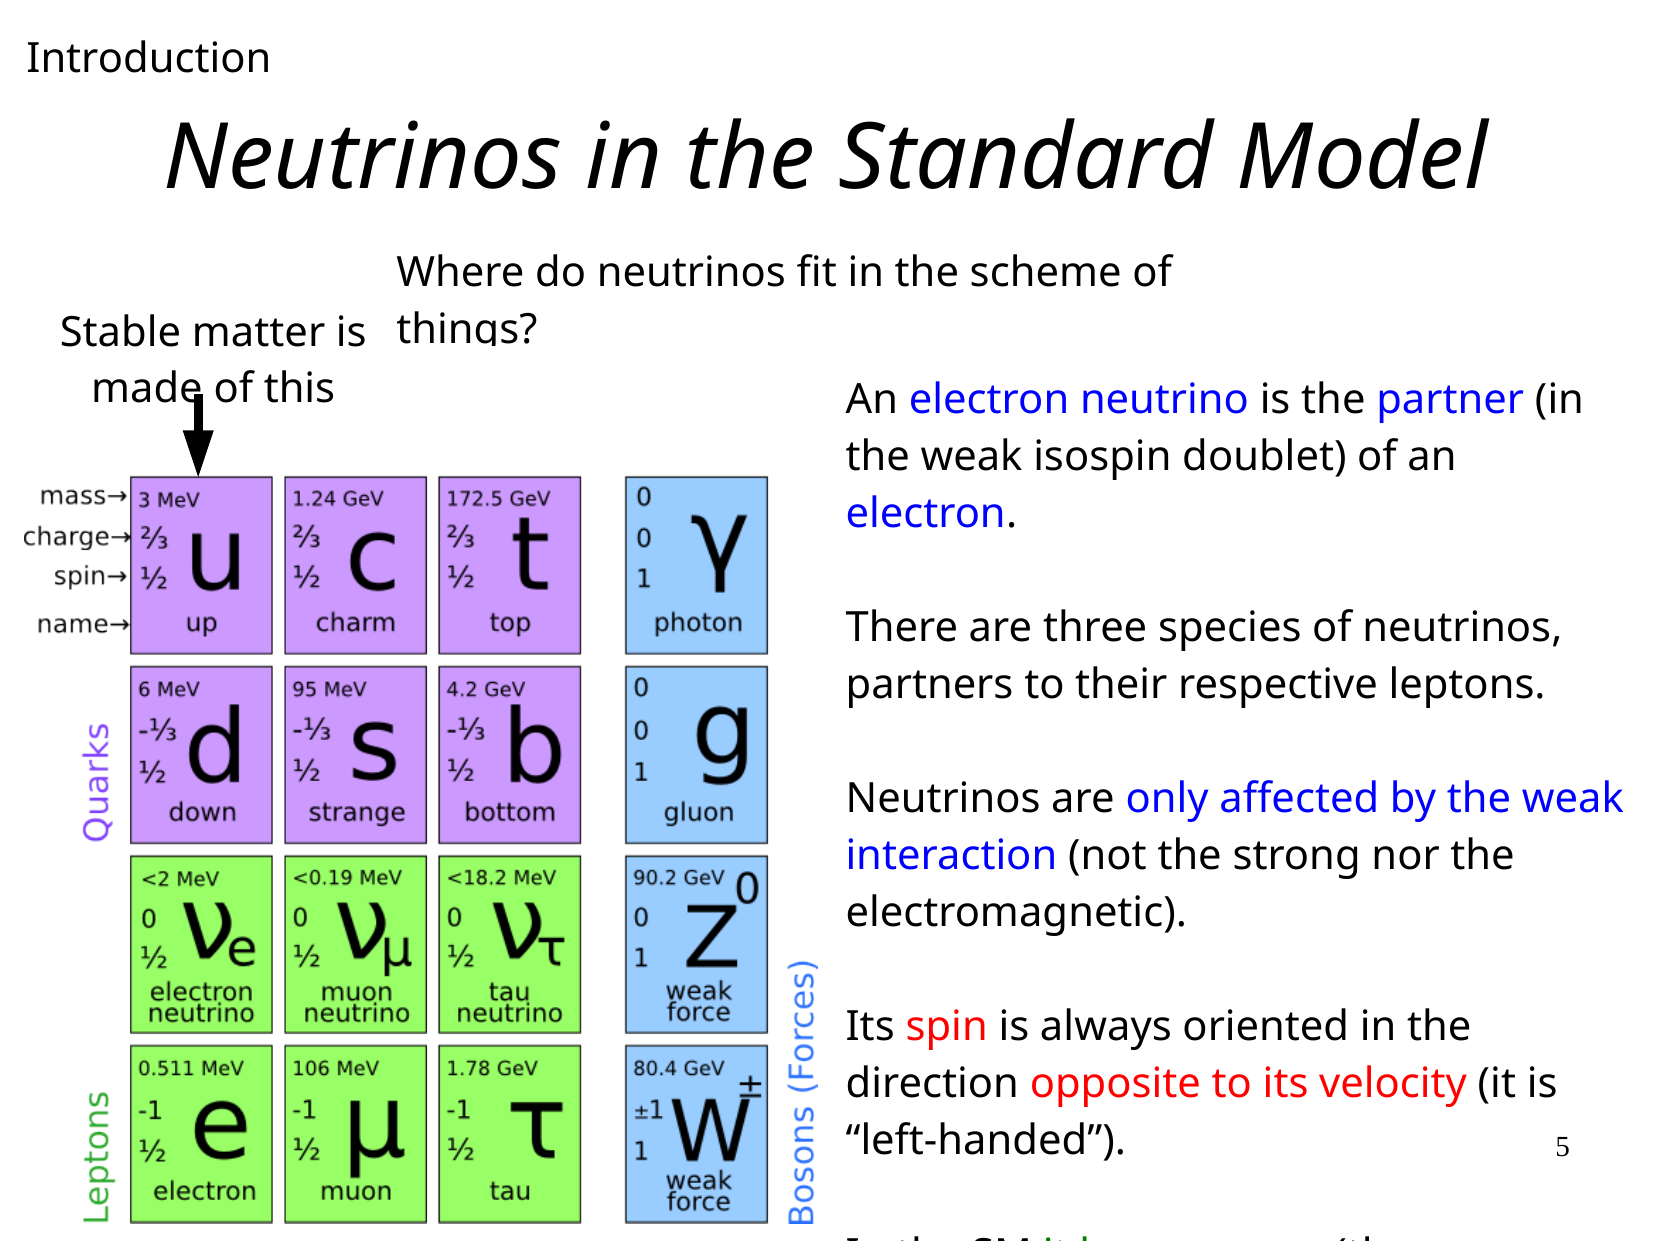

Introduction
# Neutrinos in the Standard Model
Where do neutrinos fit in the scheme of things?
Stable matter is made of this
An electron neutrino is the partner (in the weak isospin doublet) of an electron.
There are three species of neutrinos, partners to their respective leptons.
Neutrinos are only affected by the weak interaction (not the strong nor the electromagnetic).
Its spin is always oriented in the direction opposite to its velocity (it is “left-handed”).
In the SM it has no mass (there are no “right” components nR with which to couple).
5